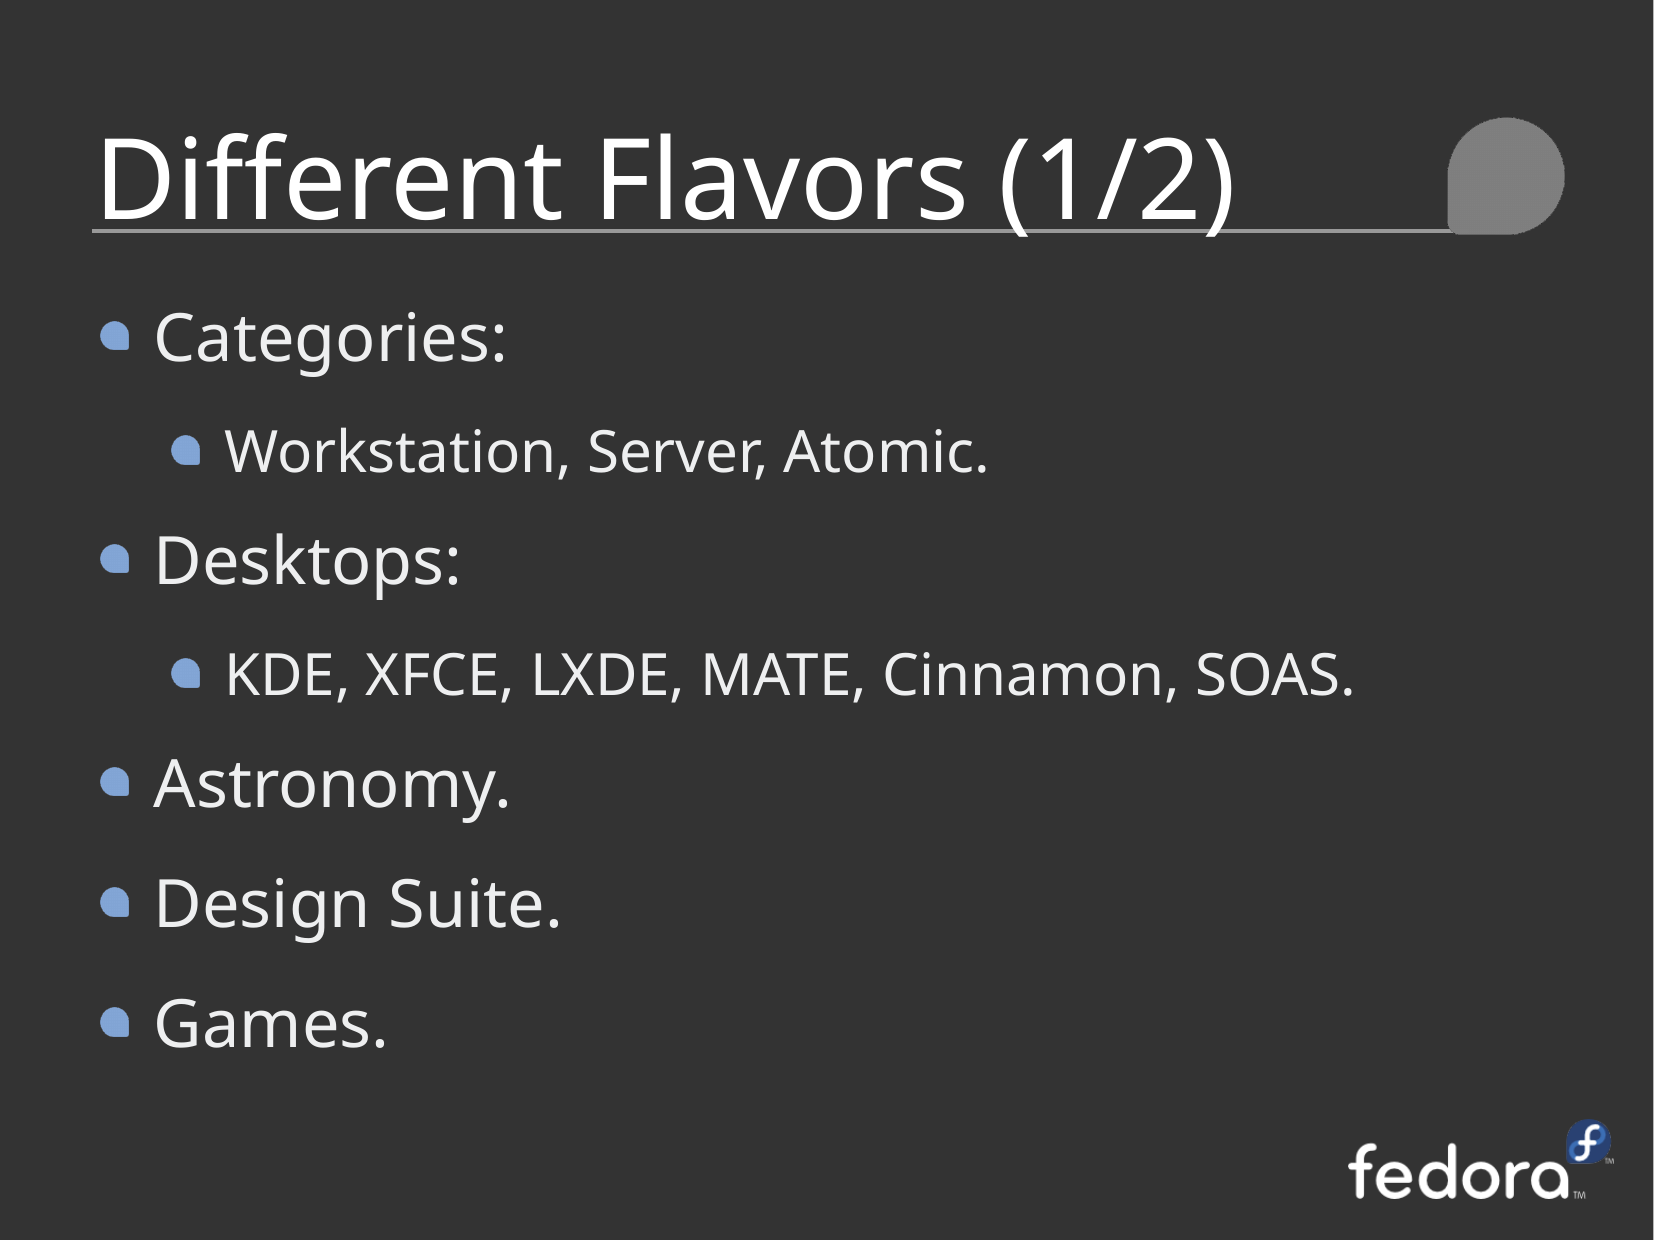

Different Flavors (1/2)
# Categories:
Workstation, Server, Atomic.
Desktops:
KDE, XFCE, LXDE, MATE, Cinnamon, SOAS.
Astronomy.
Design Suite.
Games.